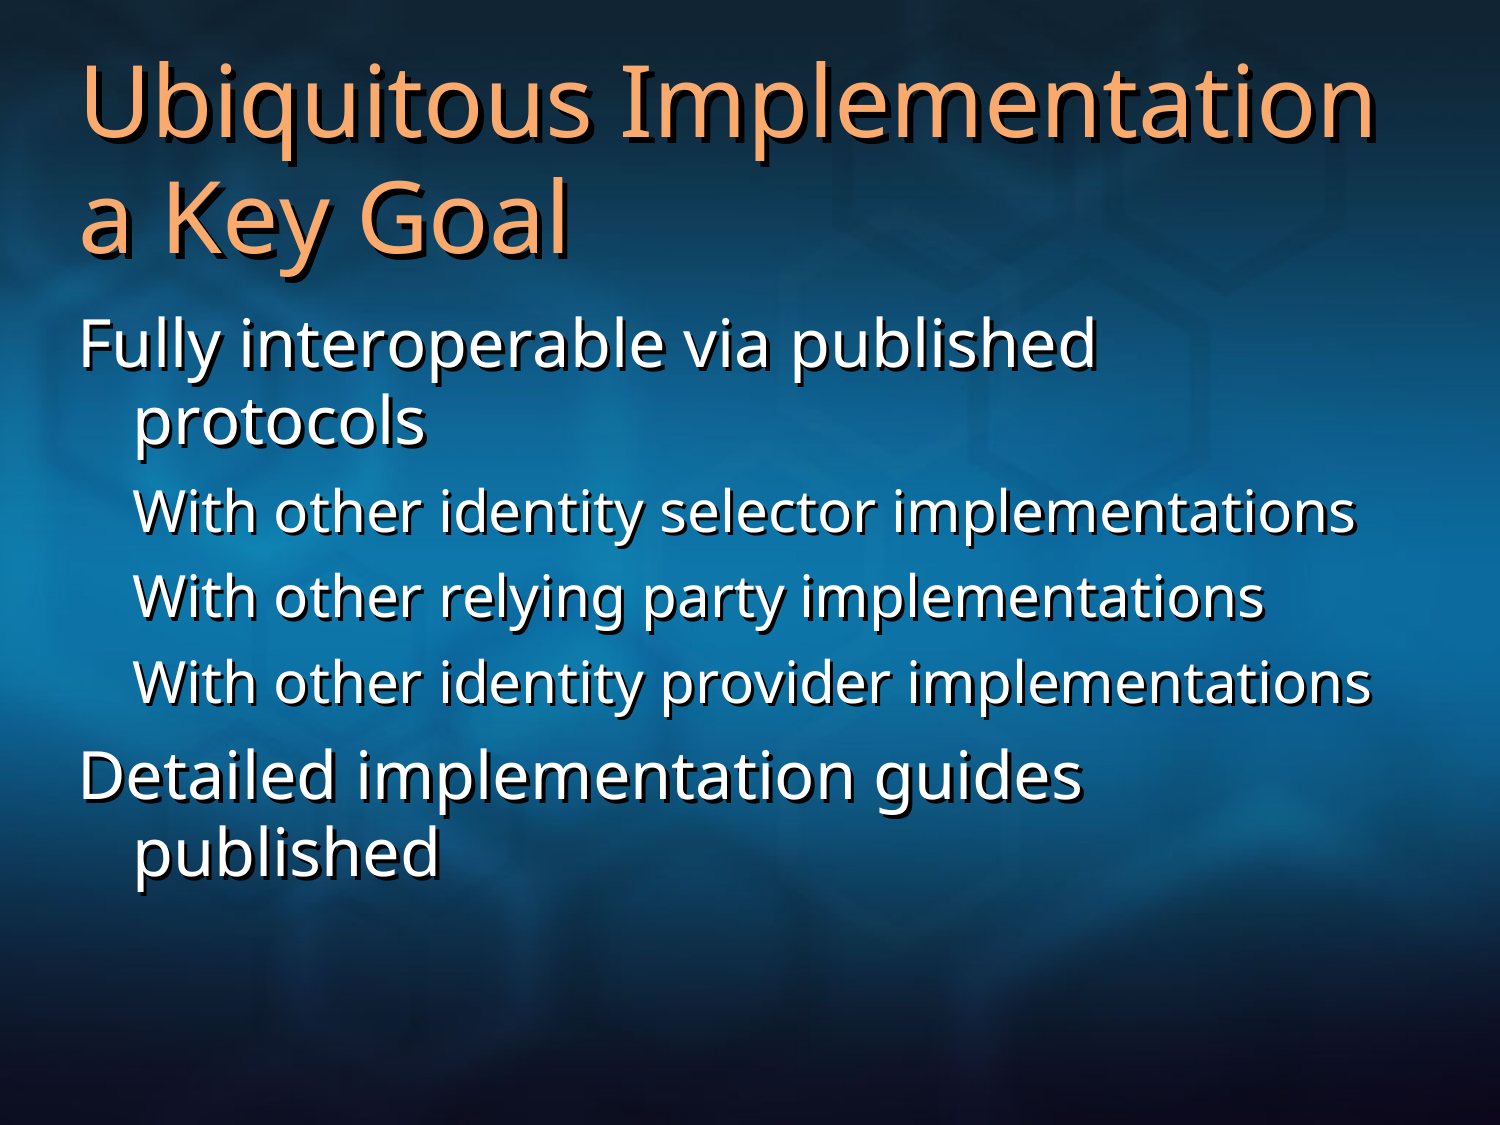

# Ubiquitous Implementation a Key Goal
Fully interoperable via published protocols
With other identity selector implementations
With other relying party implementations
With other identity provider implementations
Detailed implementation guides published